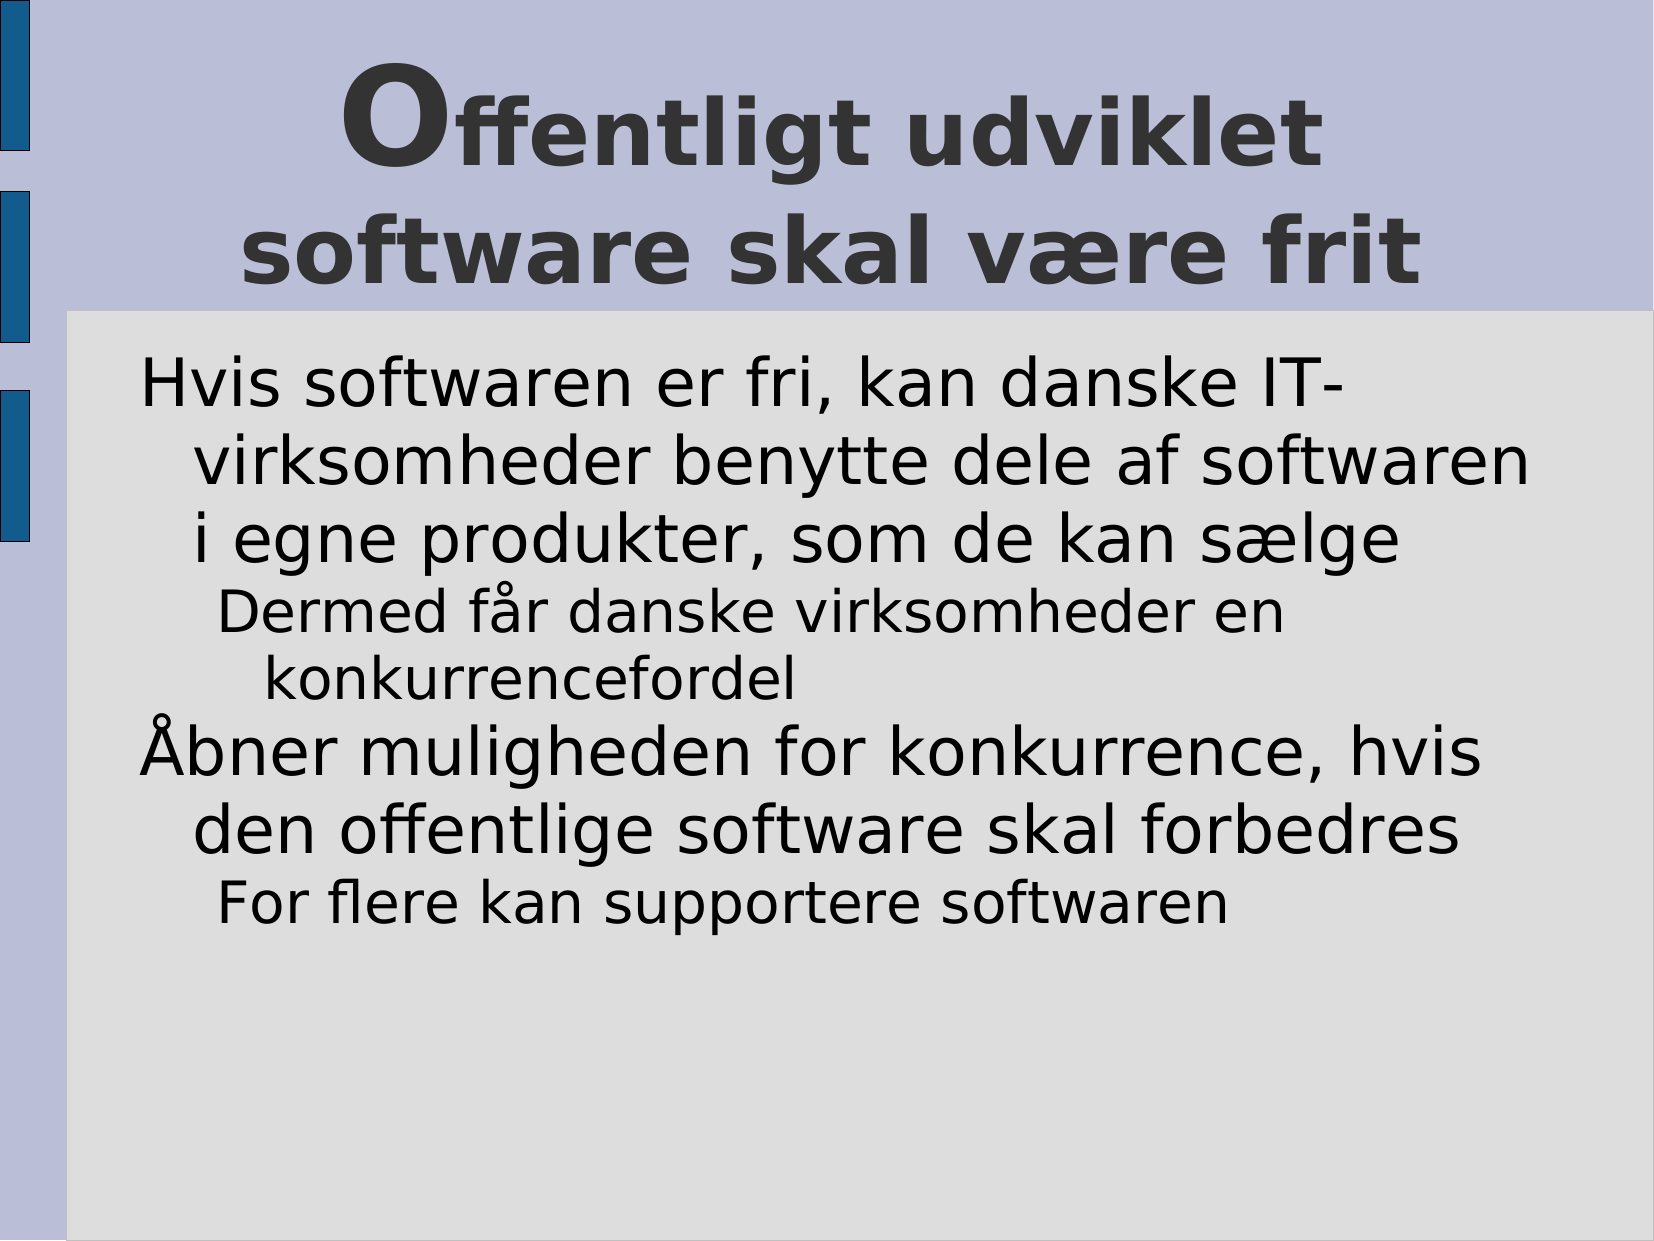

# Offentligt udviklet software skal være frit
Hvis softwaren er fri, kan danske IT-virksomheder benytte dele af softwaren i egne produkter, som de kan sælge
Dermed får danske virksomheder en konkurrencefordel
Åbner muligheden for konkurrence, hvis den offentlige software skal forbedres
For flere kan supportere softwaren